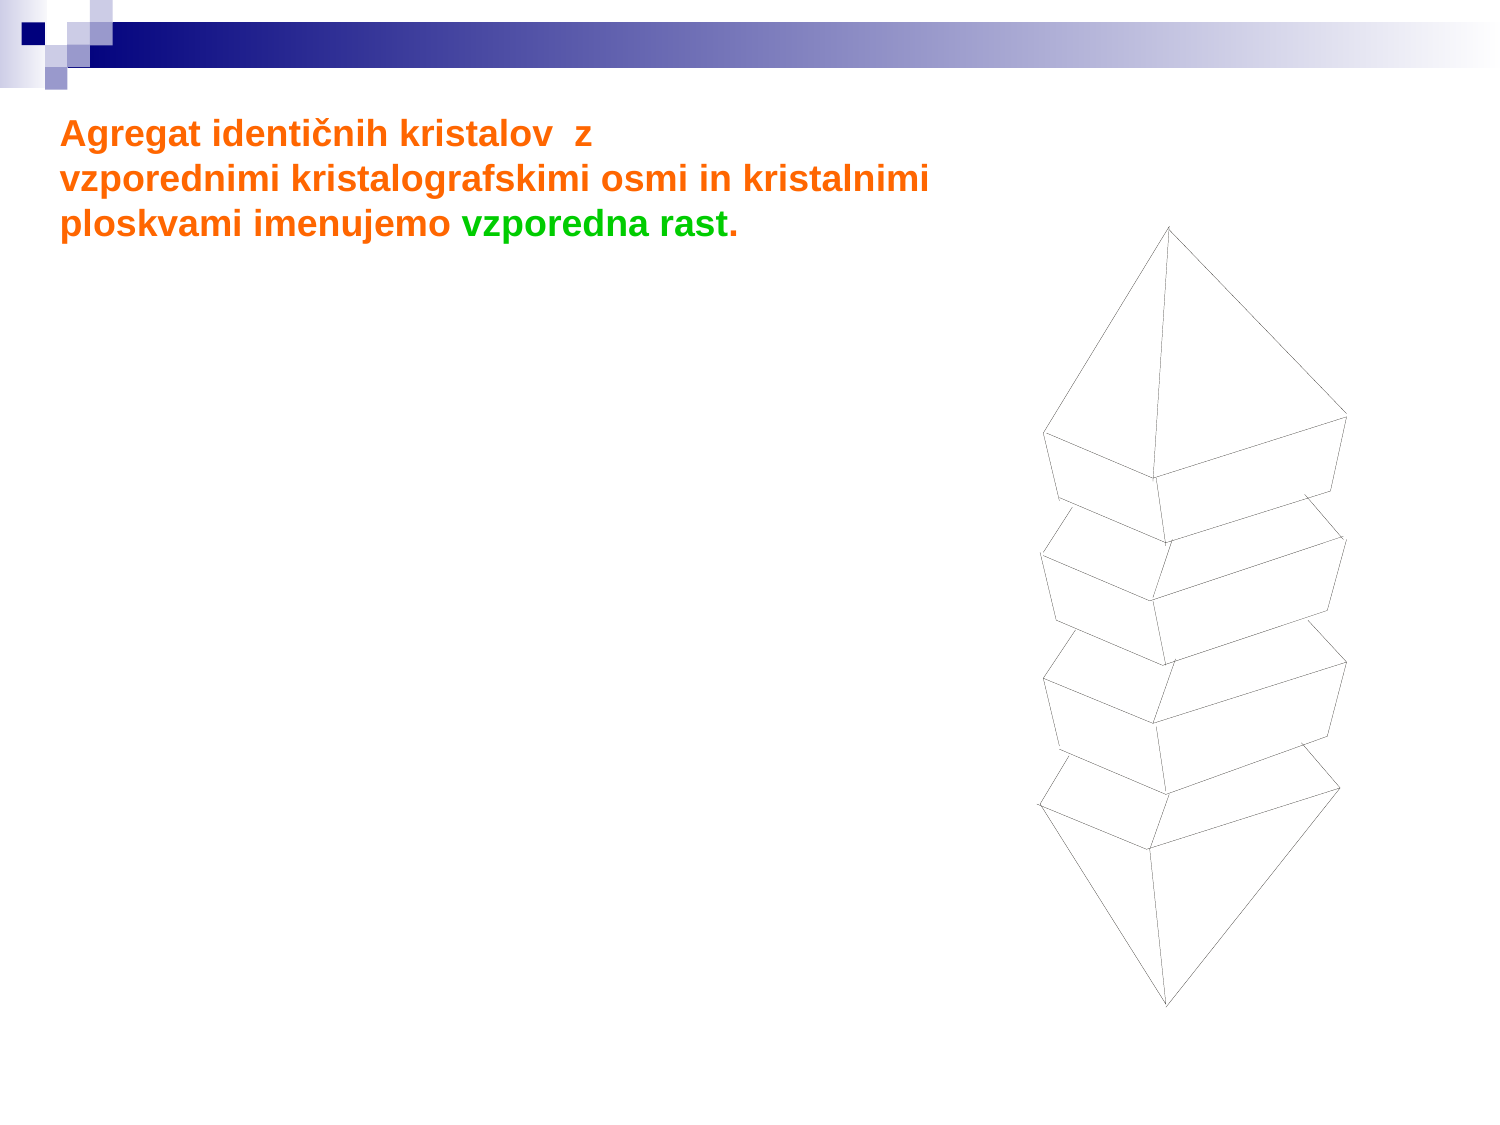

Agregat identičnih kristalov z
vzporednimi kristalografskimi osmi in kristalnimi
ploskvami imenujemo vzporedna rast.